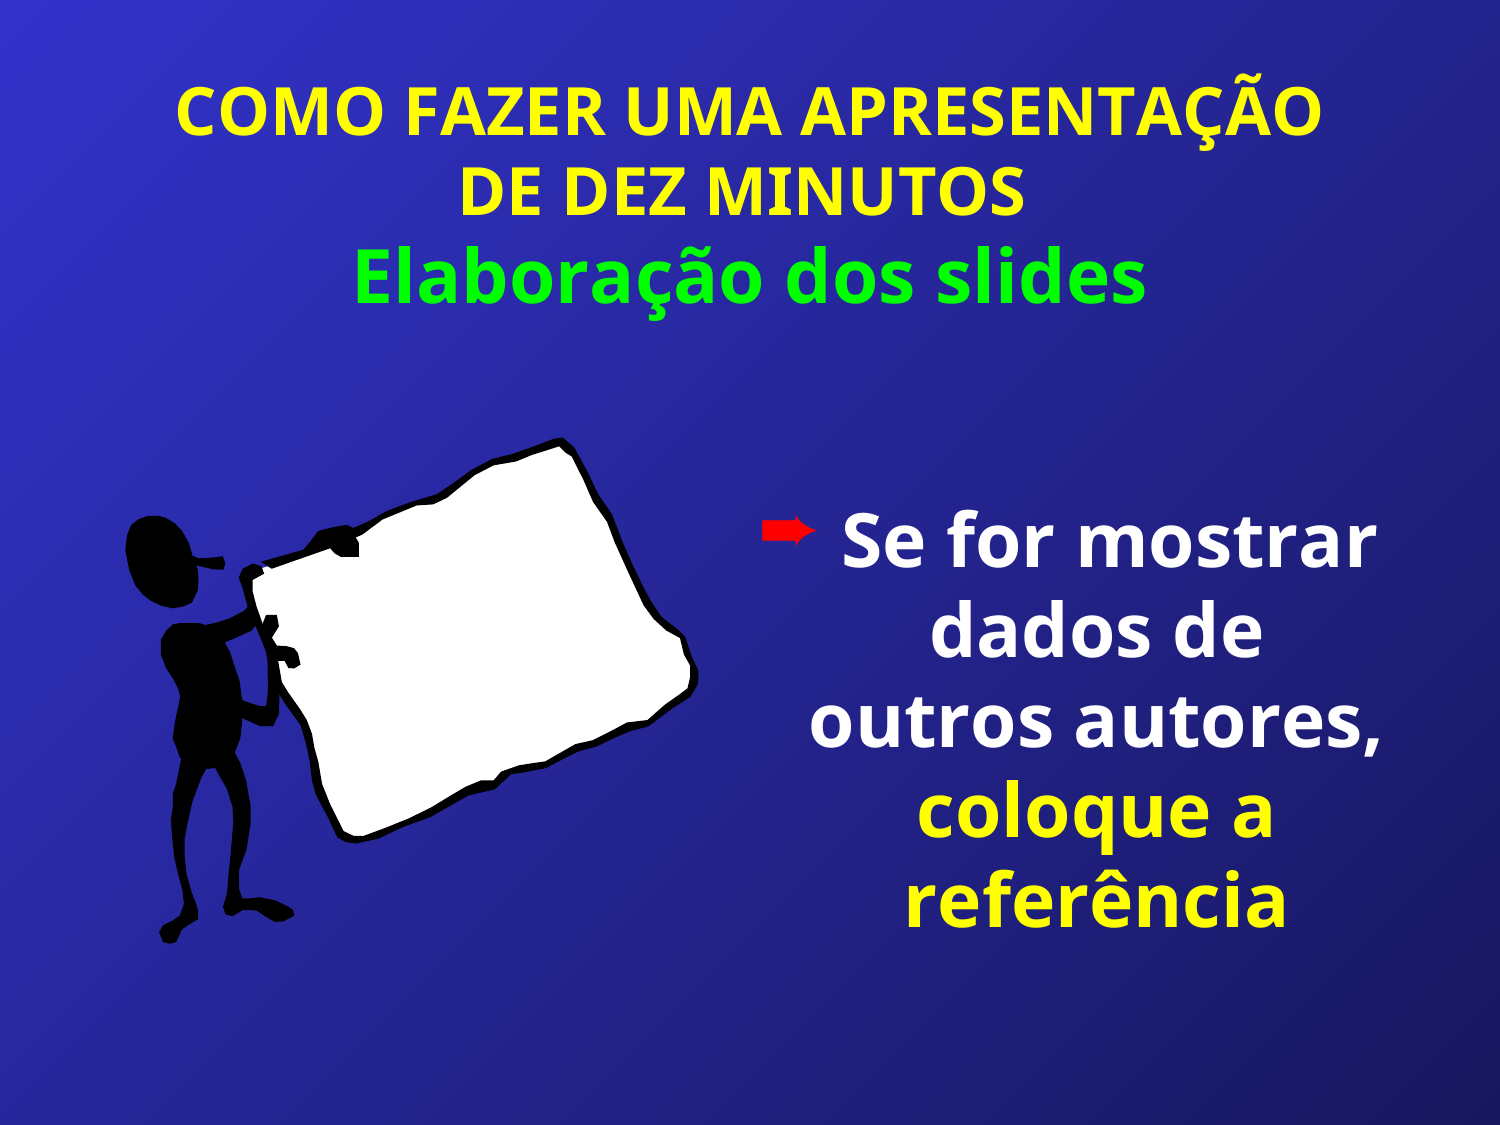

# COMO FAZER UMA APRESENTAÇÃO DE DEZ MINUTOS Elaboração dos slides
 Se for mostrar dados de outros autores, coloque a referência